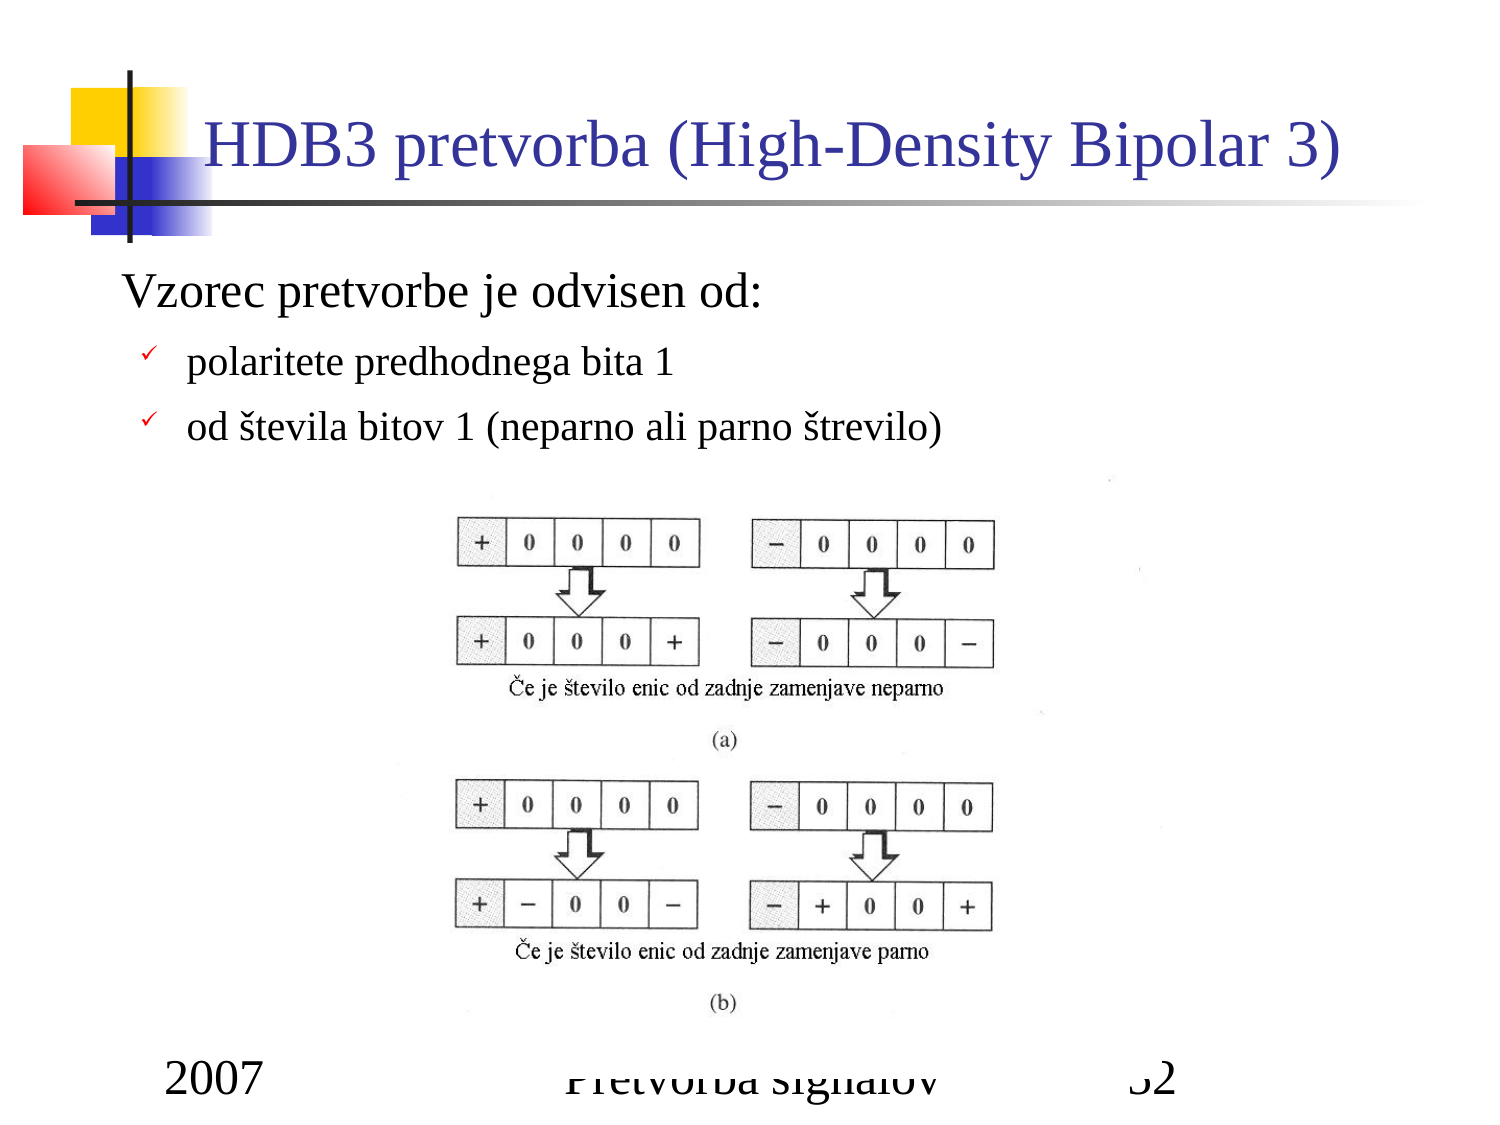

# HDB3 pretvorba (High-Density Bipolar 3)
	Vzorec pretvorbe je odvisen od:
polaritete predhodnega bita 1
od števila bitov 1 (neparno ali parno štrevilo)
2007
Pretvorba signalov
52